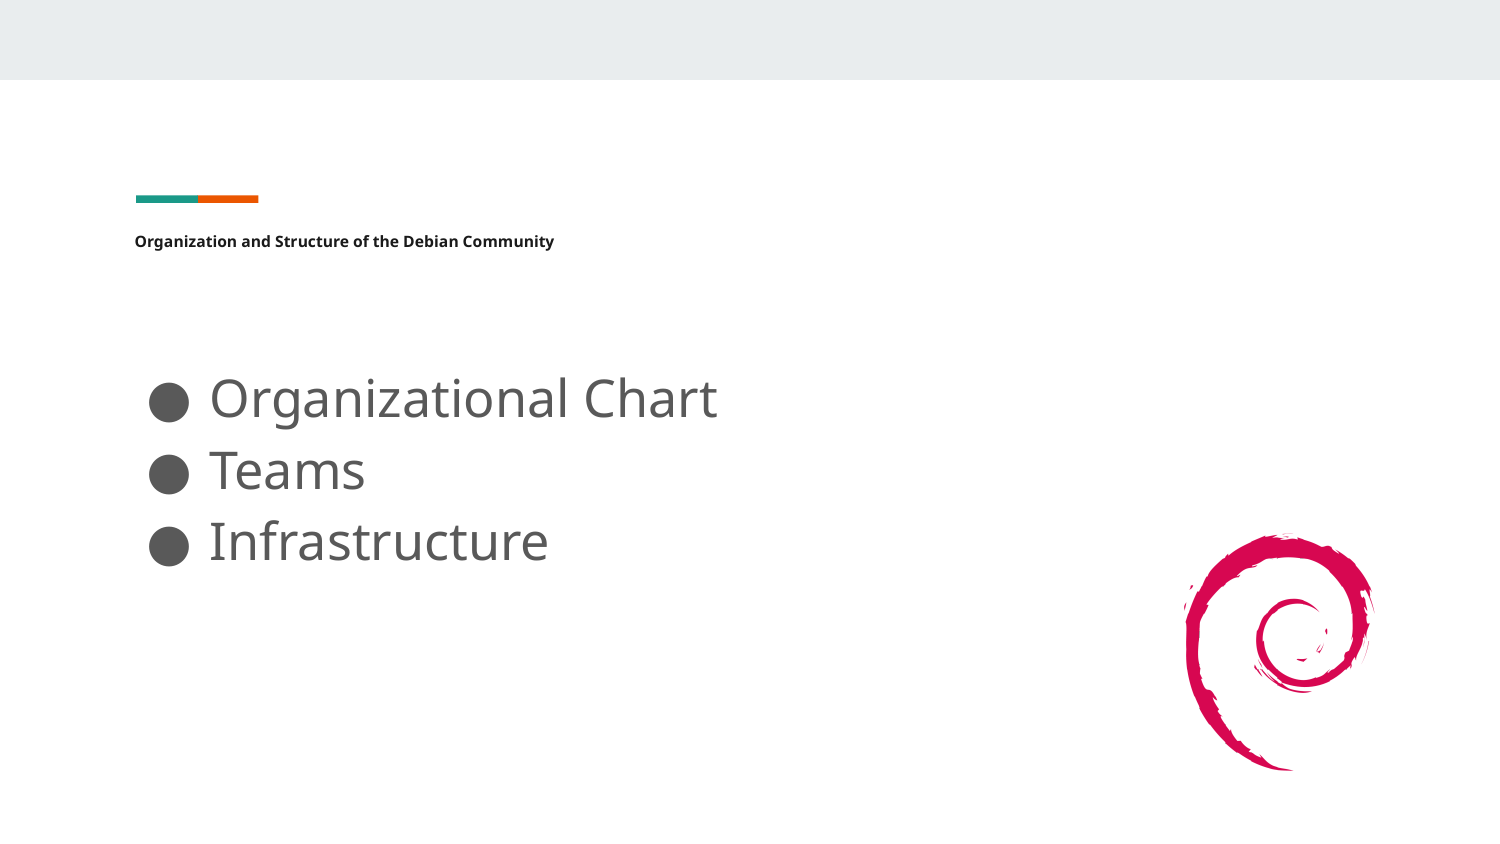

# Organization and Structure of the Debian Community
Organizational Chart
Teams
Infrastructure